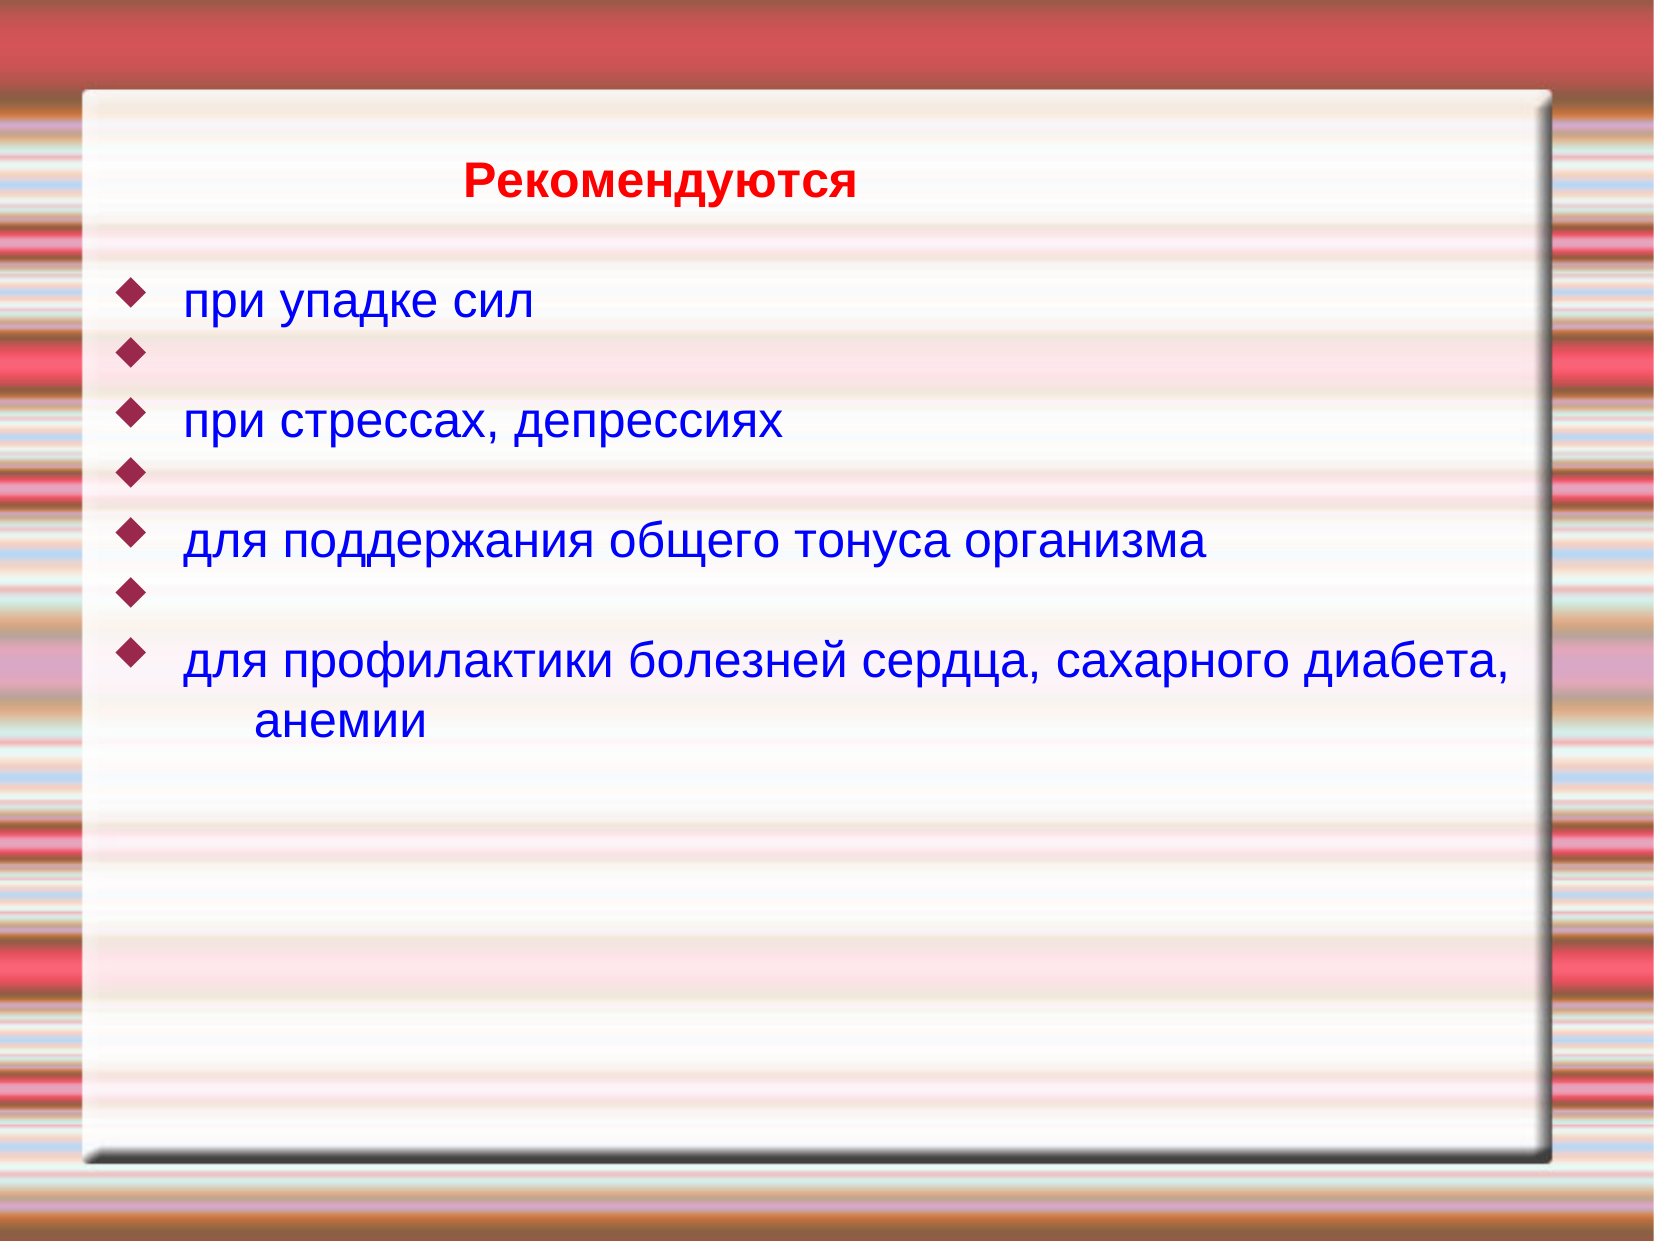

# Рекомендуются
при упадке сил
при стрессах, депрессиях
для поддержания общего тонуса организма
для профилактики болезней сердца, сахарного диабета, анемии